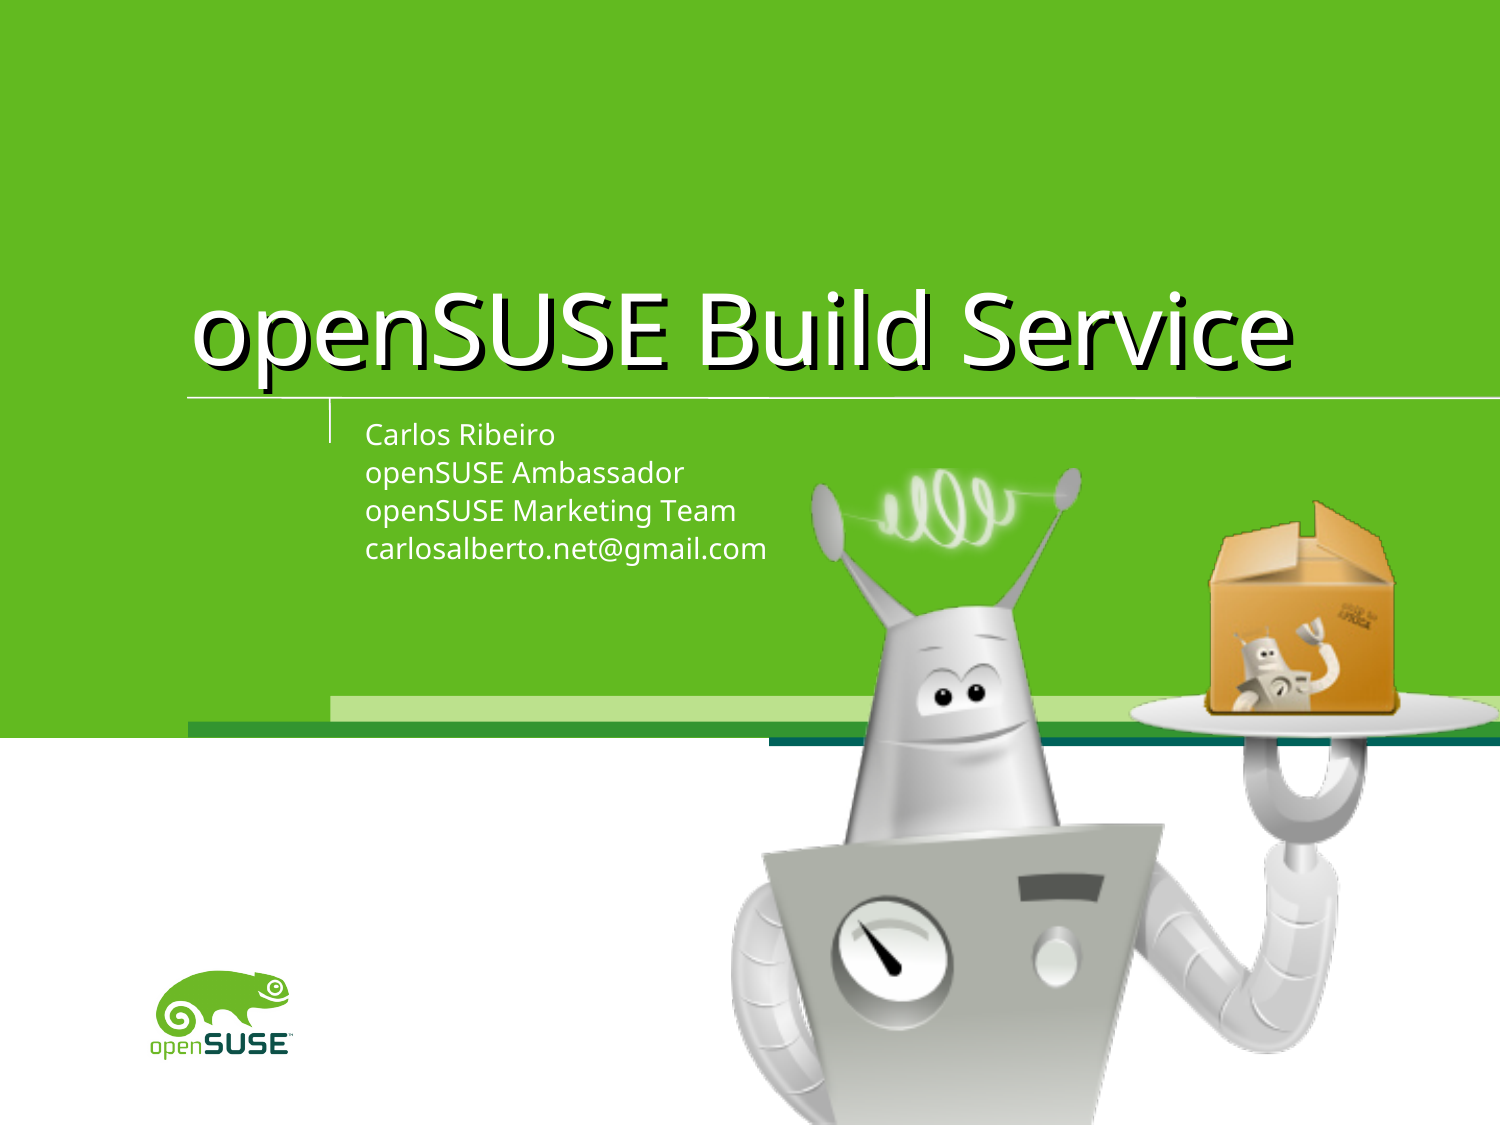

# openSUSE Build Service
Carlos Ribeiro
openSUSE Ambassador
openSUSE Marketing Team
carlosalberto.net@gmail.com